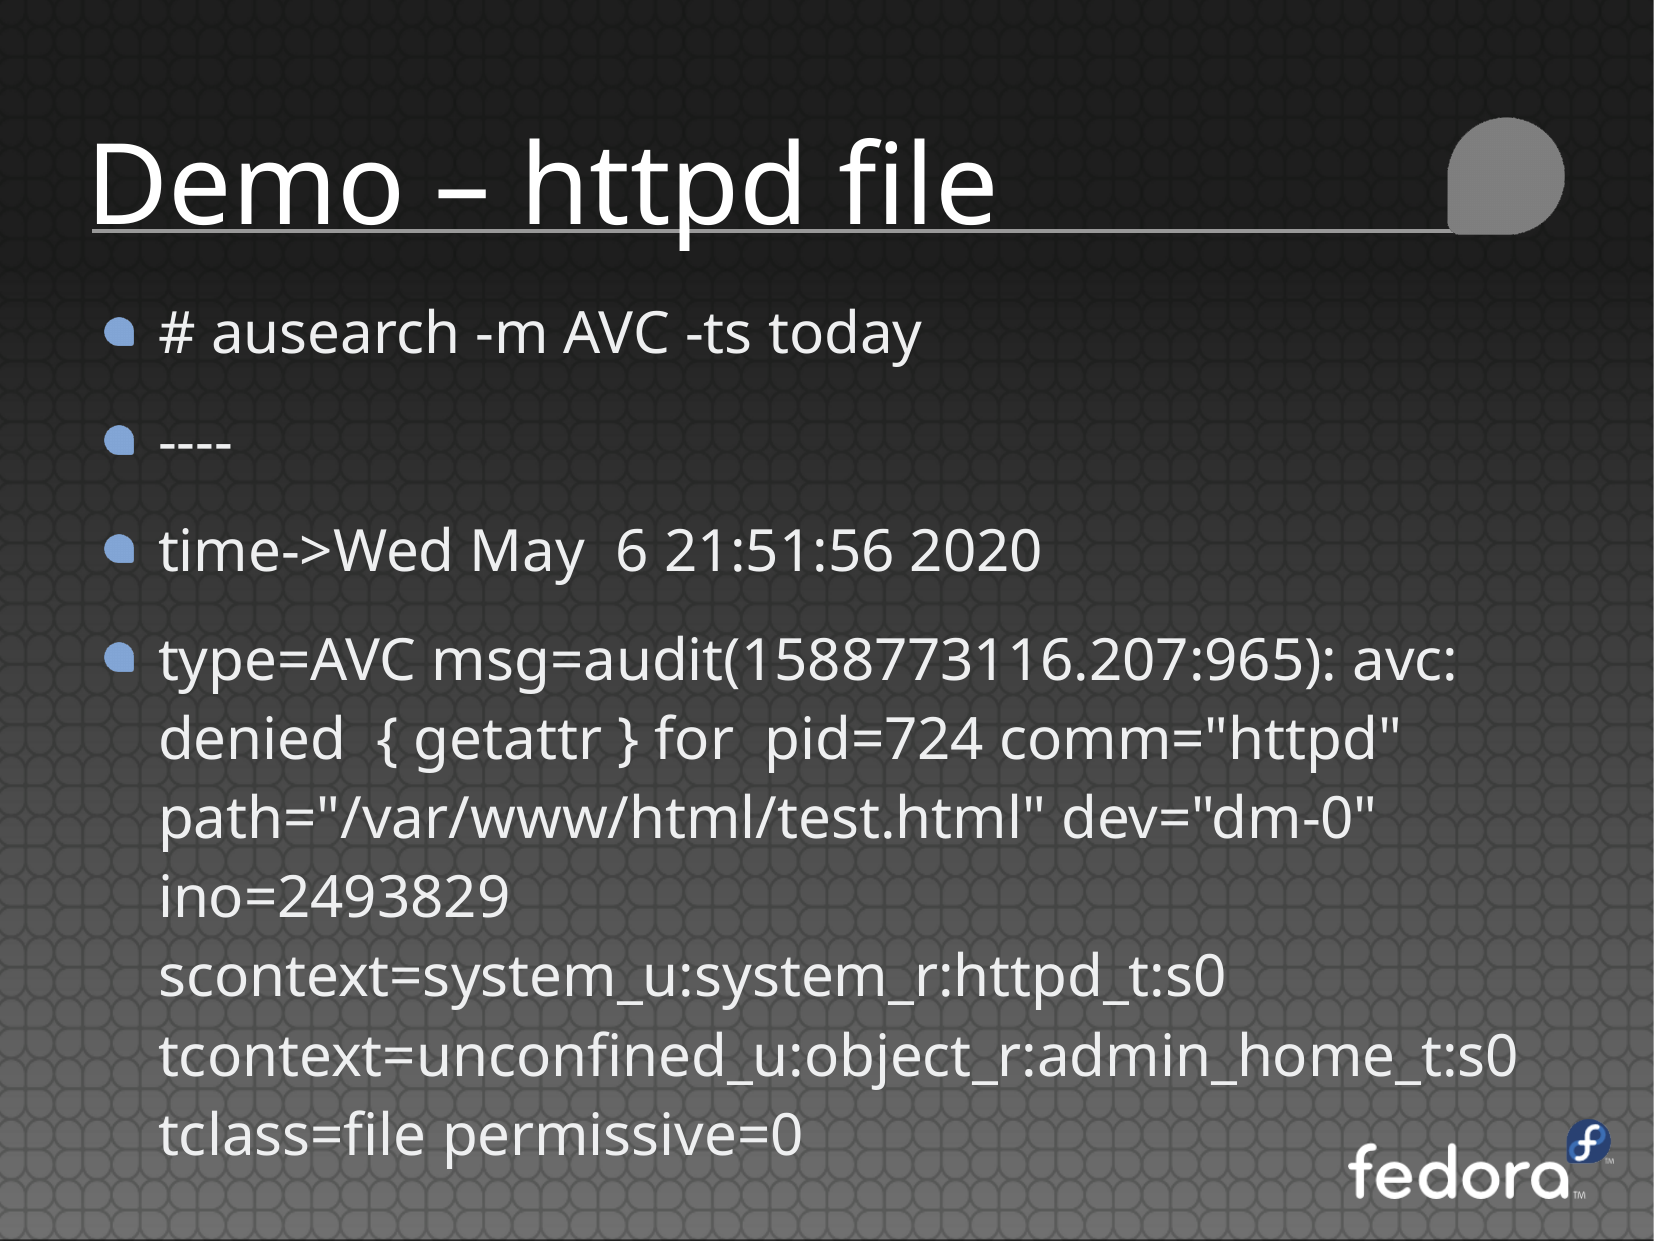

# Demo – httpd file
# ausearch -m AVC -ts today
----
time->Wed May 6 21:51:56 2020
type=AVC msg=audit(1588773116.207:965): avc: denied { getattr } for pid=724 comm="httpd" path="/var/www/html/test.html" dev="dm-0" ino=2493829 scontext=system_u:system_r:httpd_t:s0 tcontext=unconfined_u:object_r:admin_home_t:s0 tclass=file permissive=0